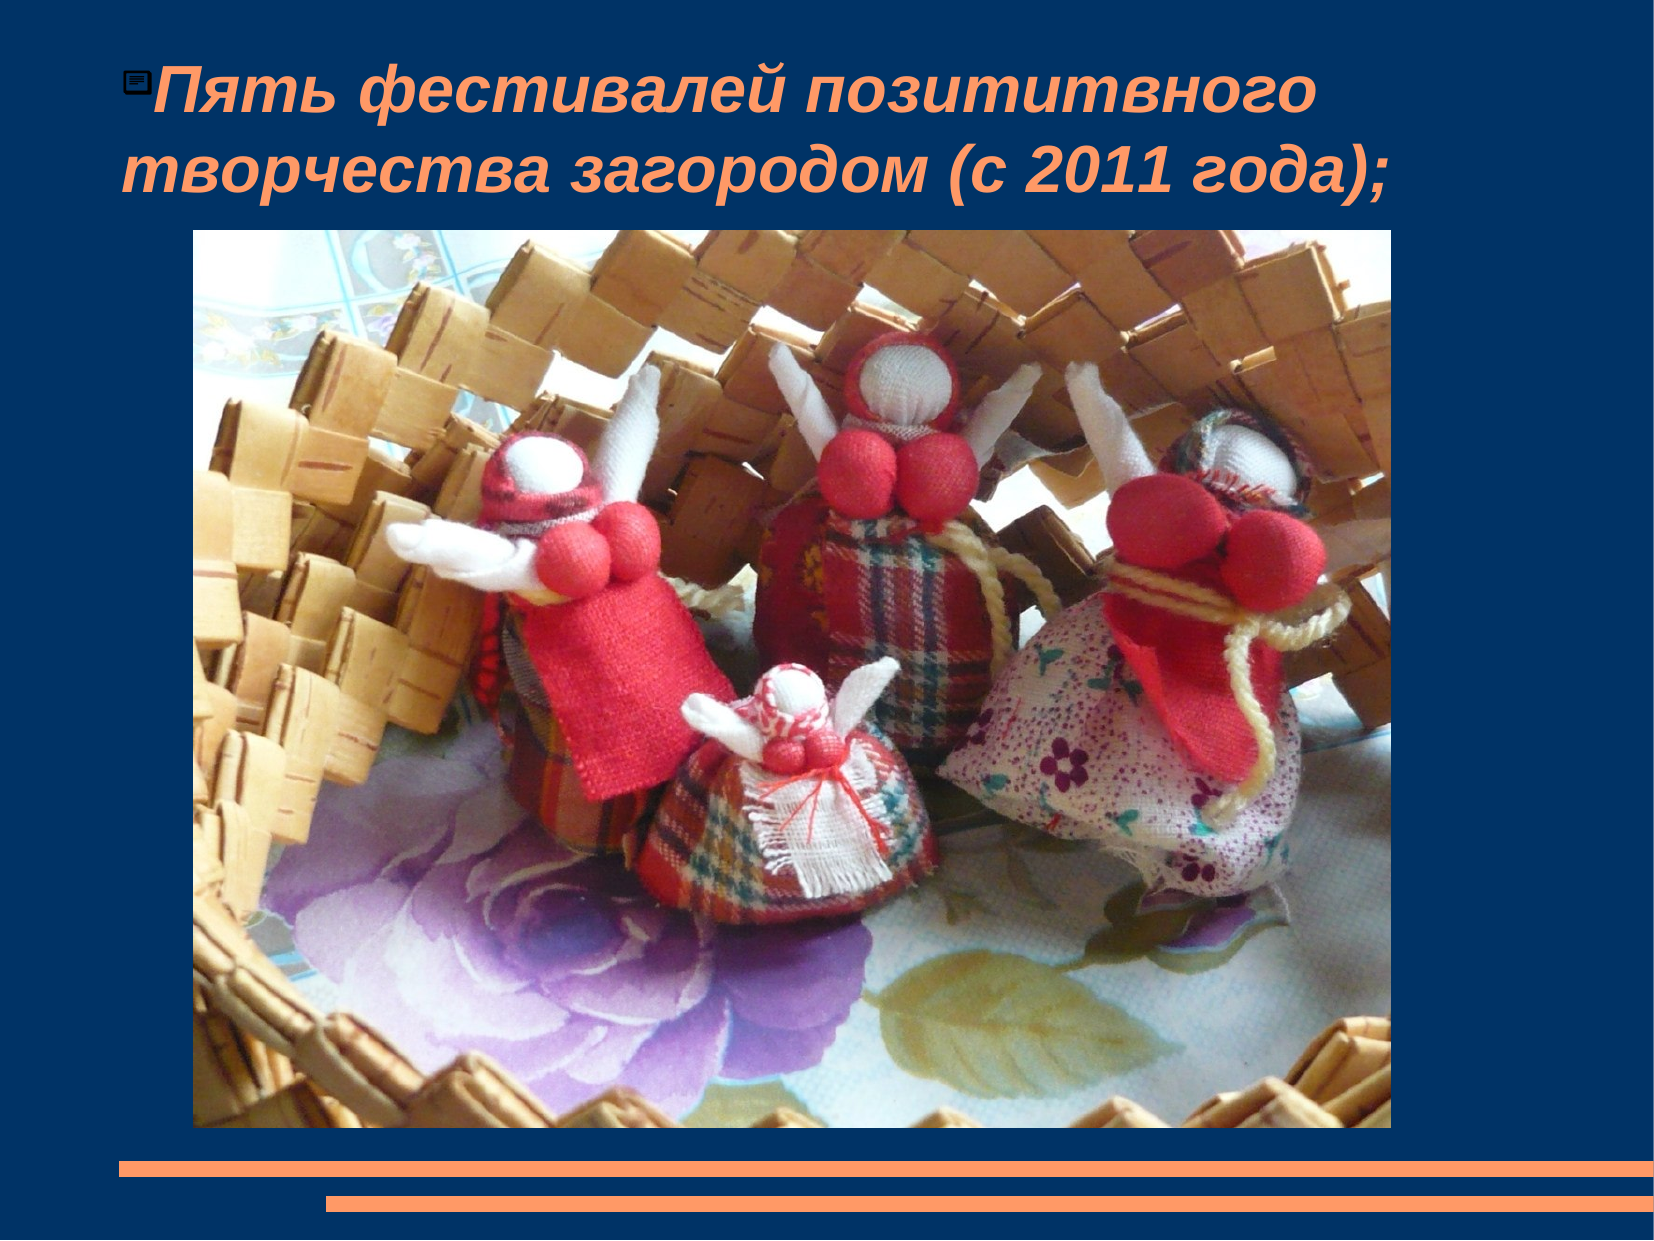

# Пять фестивалей позититвного творчества загородом (с 2011 года);